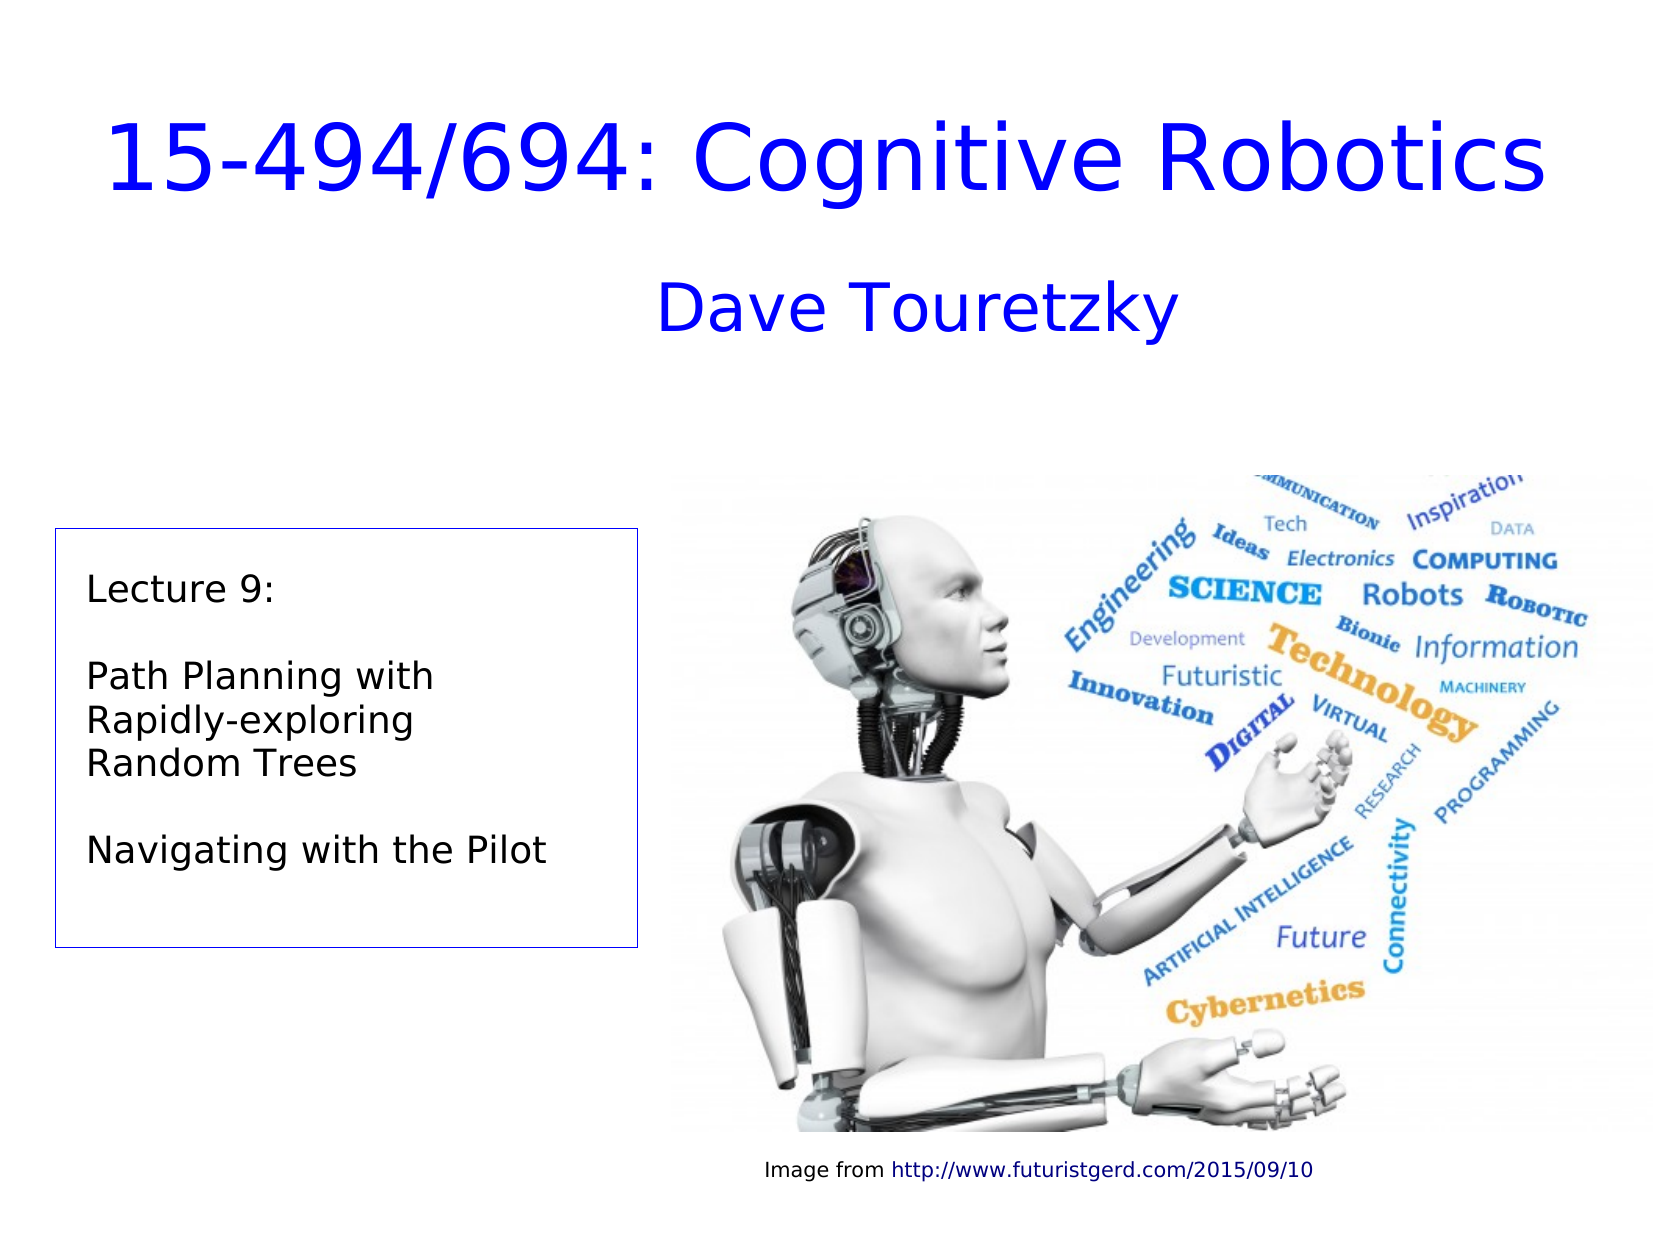

# 15-494/694: Cognitive Robotics
Dave Touretzky
Lecture 9:
Path Planning with
Rapidly-exploring
Random Trees
Navigating with the Pilot
Image from http://www.futuristgerd.com/2015/09/10